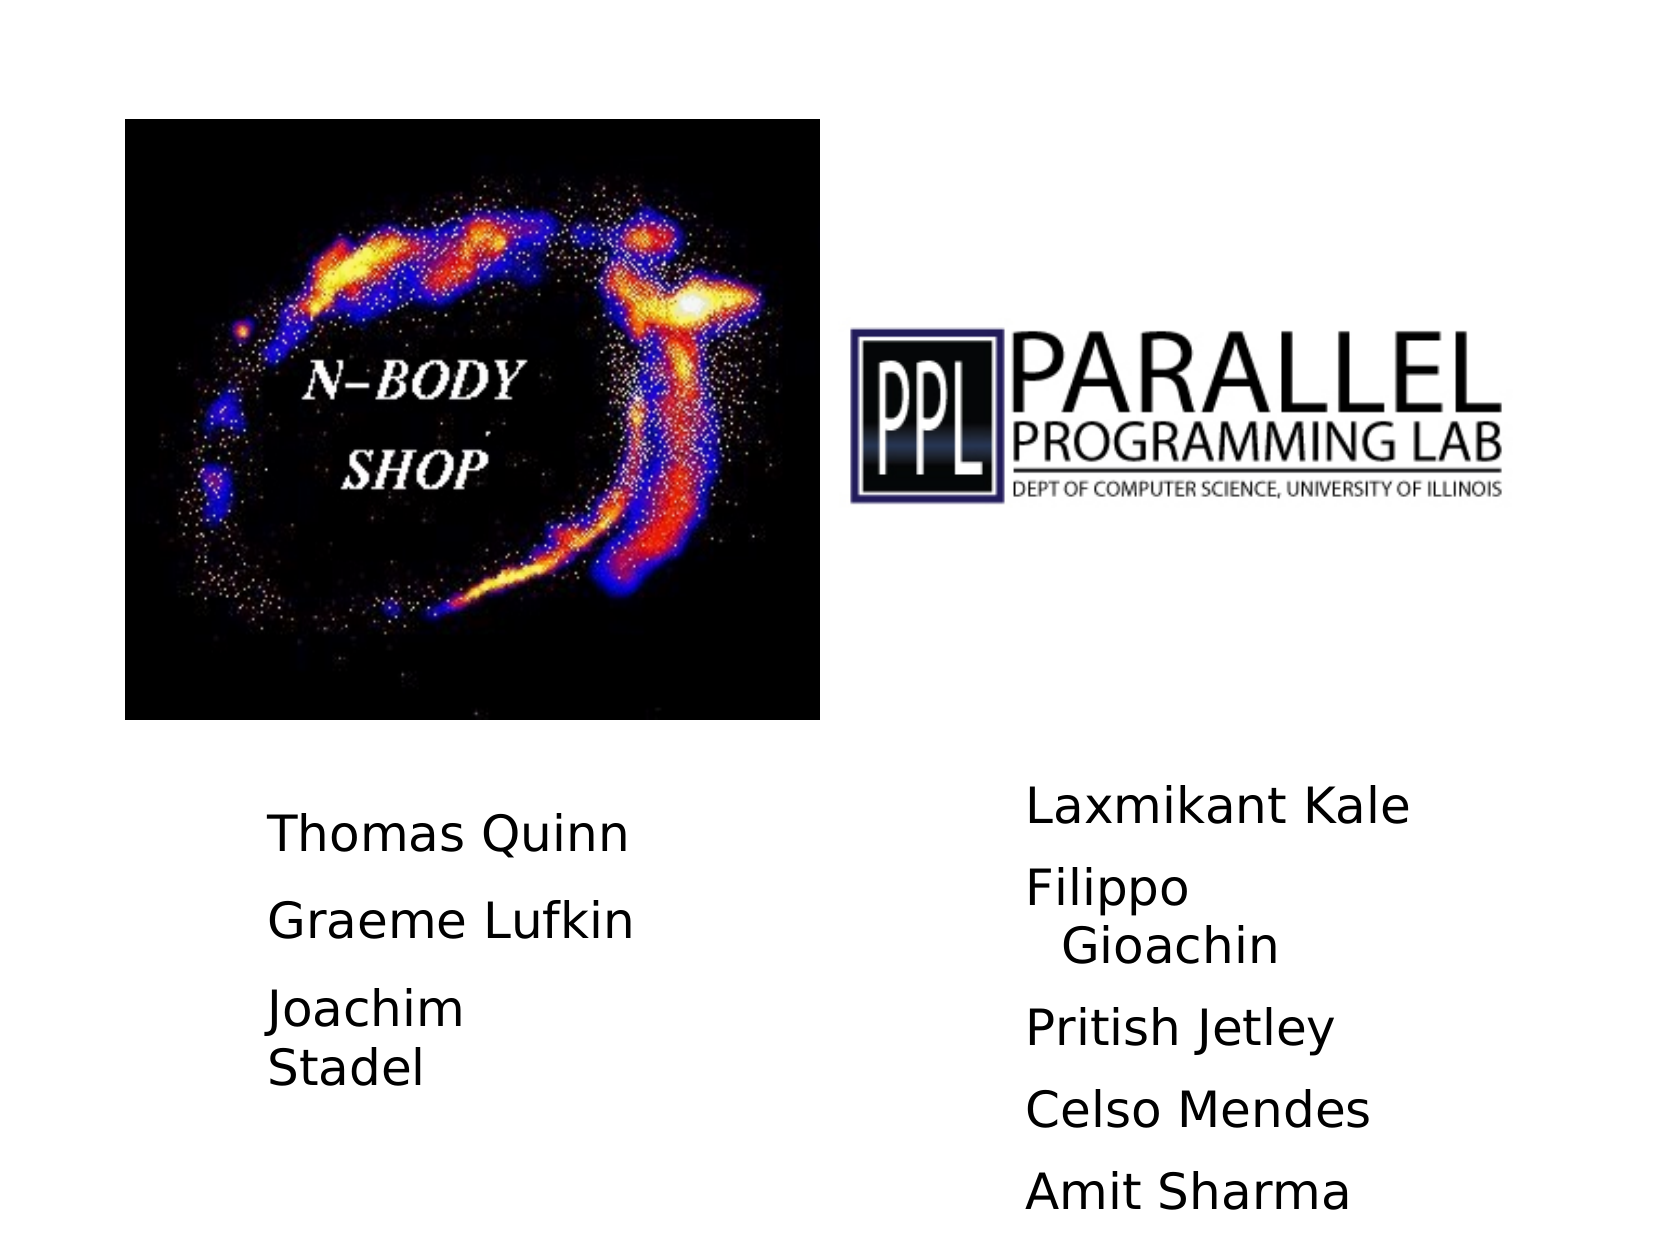

Laxmikant Kale
Filippo Gioachin
Pritish Jetley
Celso Mendes
Amit Sharma
Thomas Quinn
Graeme Lufkin
Joachim Stadel